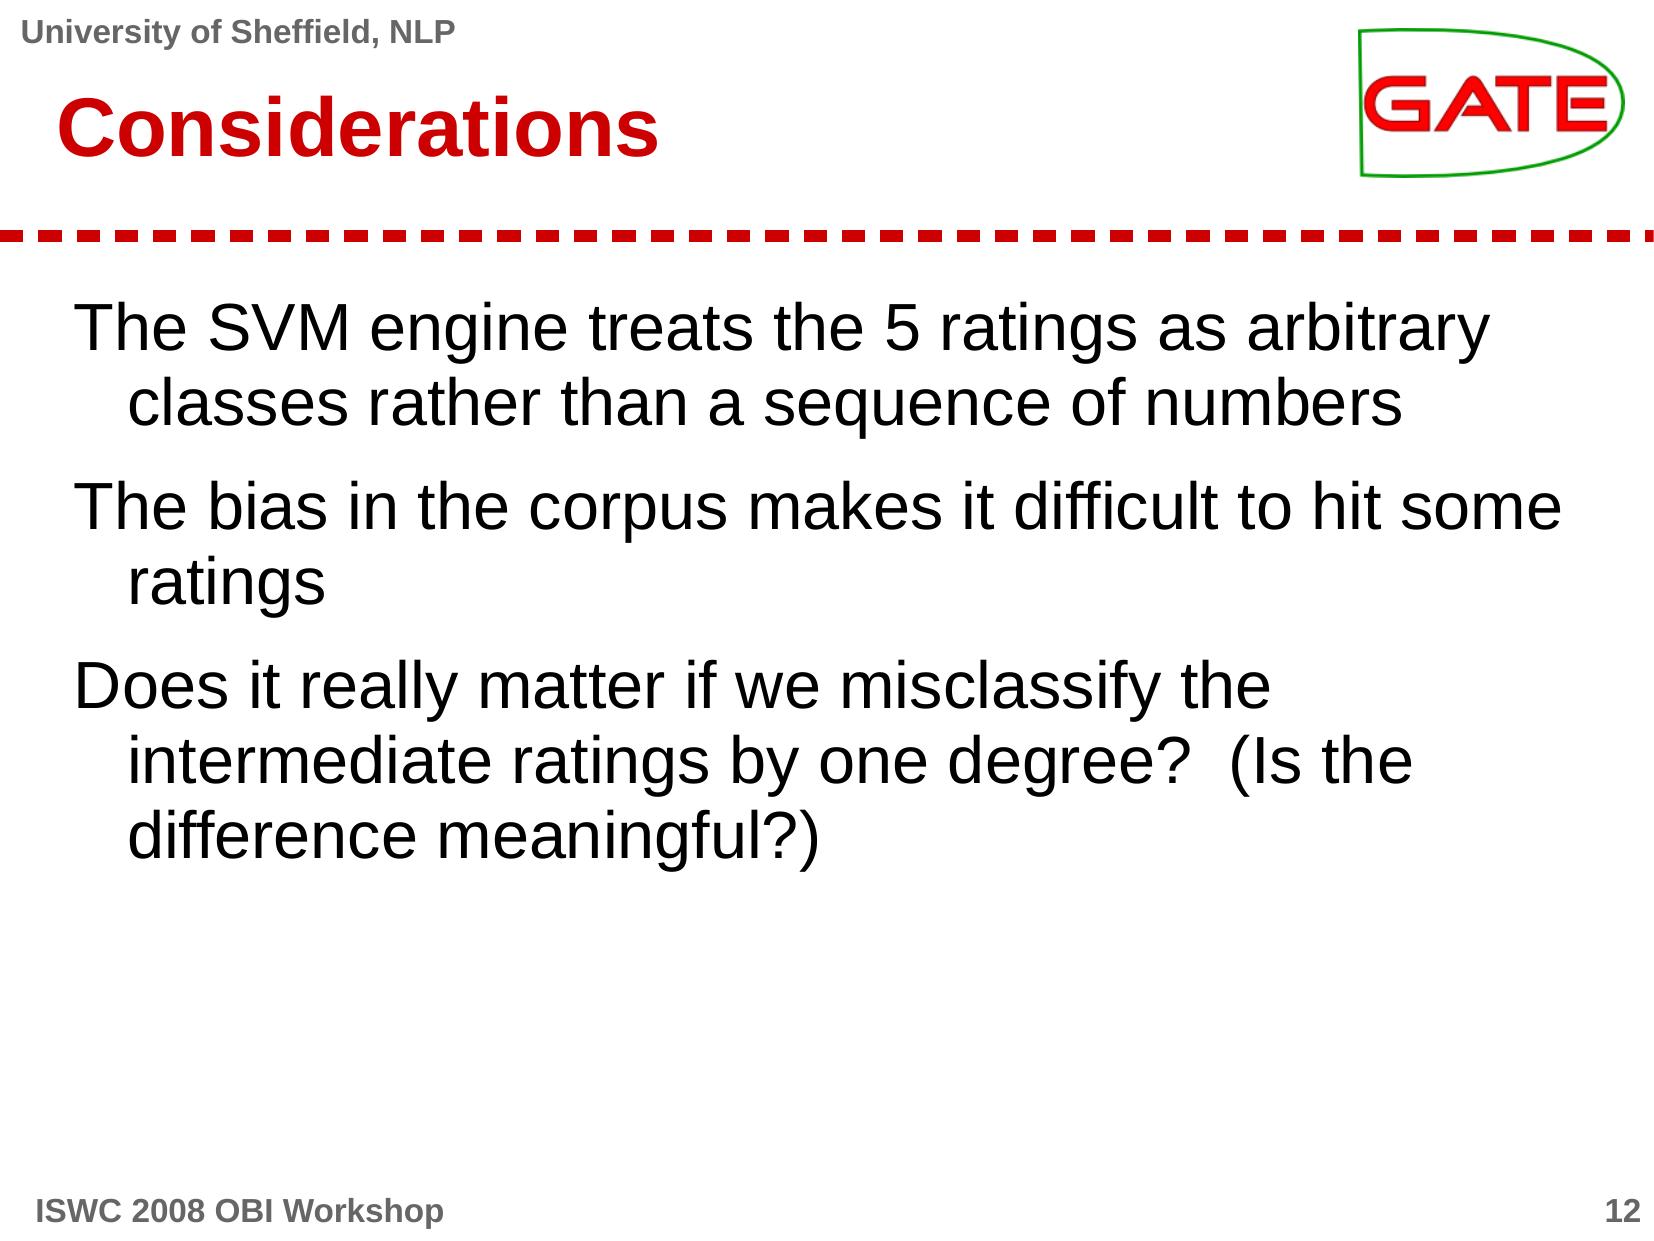

# Considerations
The SVM engine treats the 5 ratings as arbitrary classes rather than a sequence of numbers
The bias in the corpus makes it difficult to hit some ratings
Does it really matter if we misclassify the intermediate ratings by one degree? (Is the difference meaningful?)
Some Meeting, Some Place
12